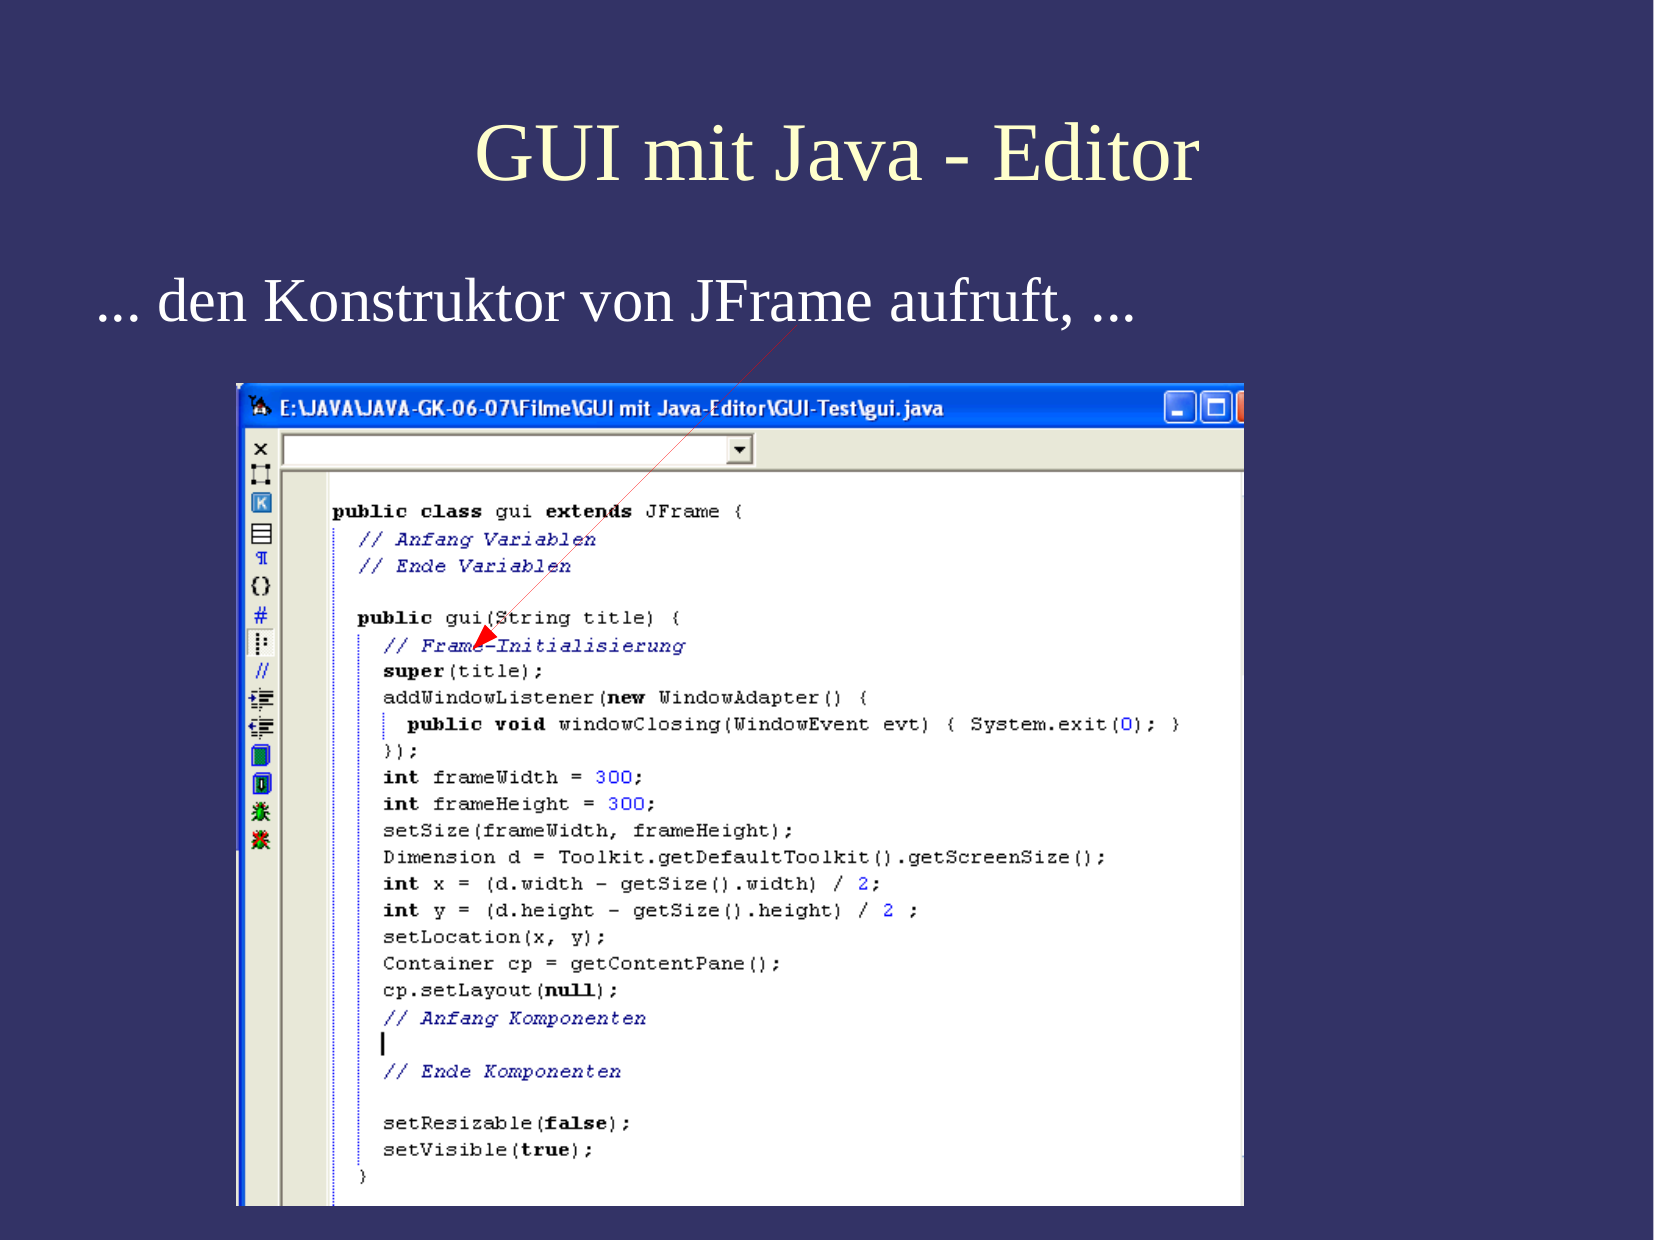

# GUI mit Java - Editor
... den Konstruktor von JFrame aufruft, ...